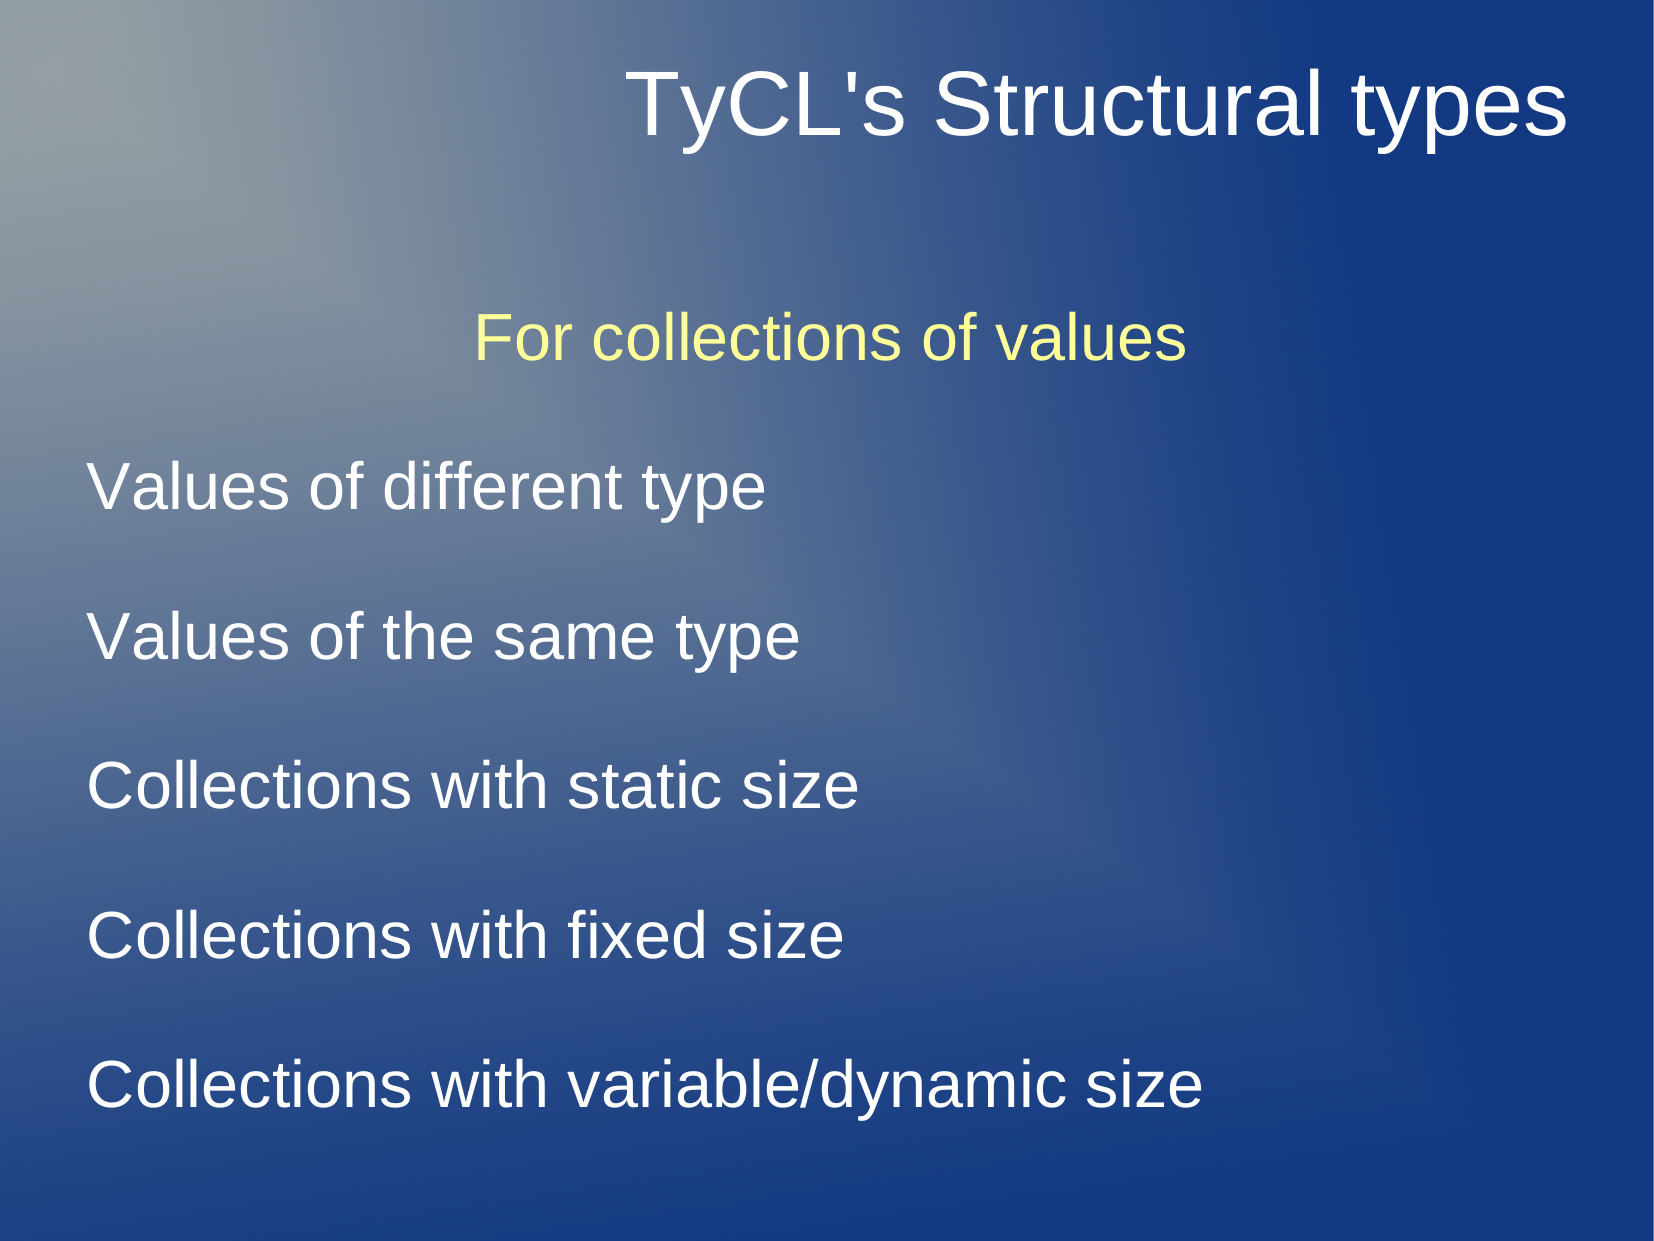

TyCL's Structural types
# For collections of values
Values of different type
Values of the same type
Collections with static size
Collections with fixed size
Collections with variable/dynamic size